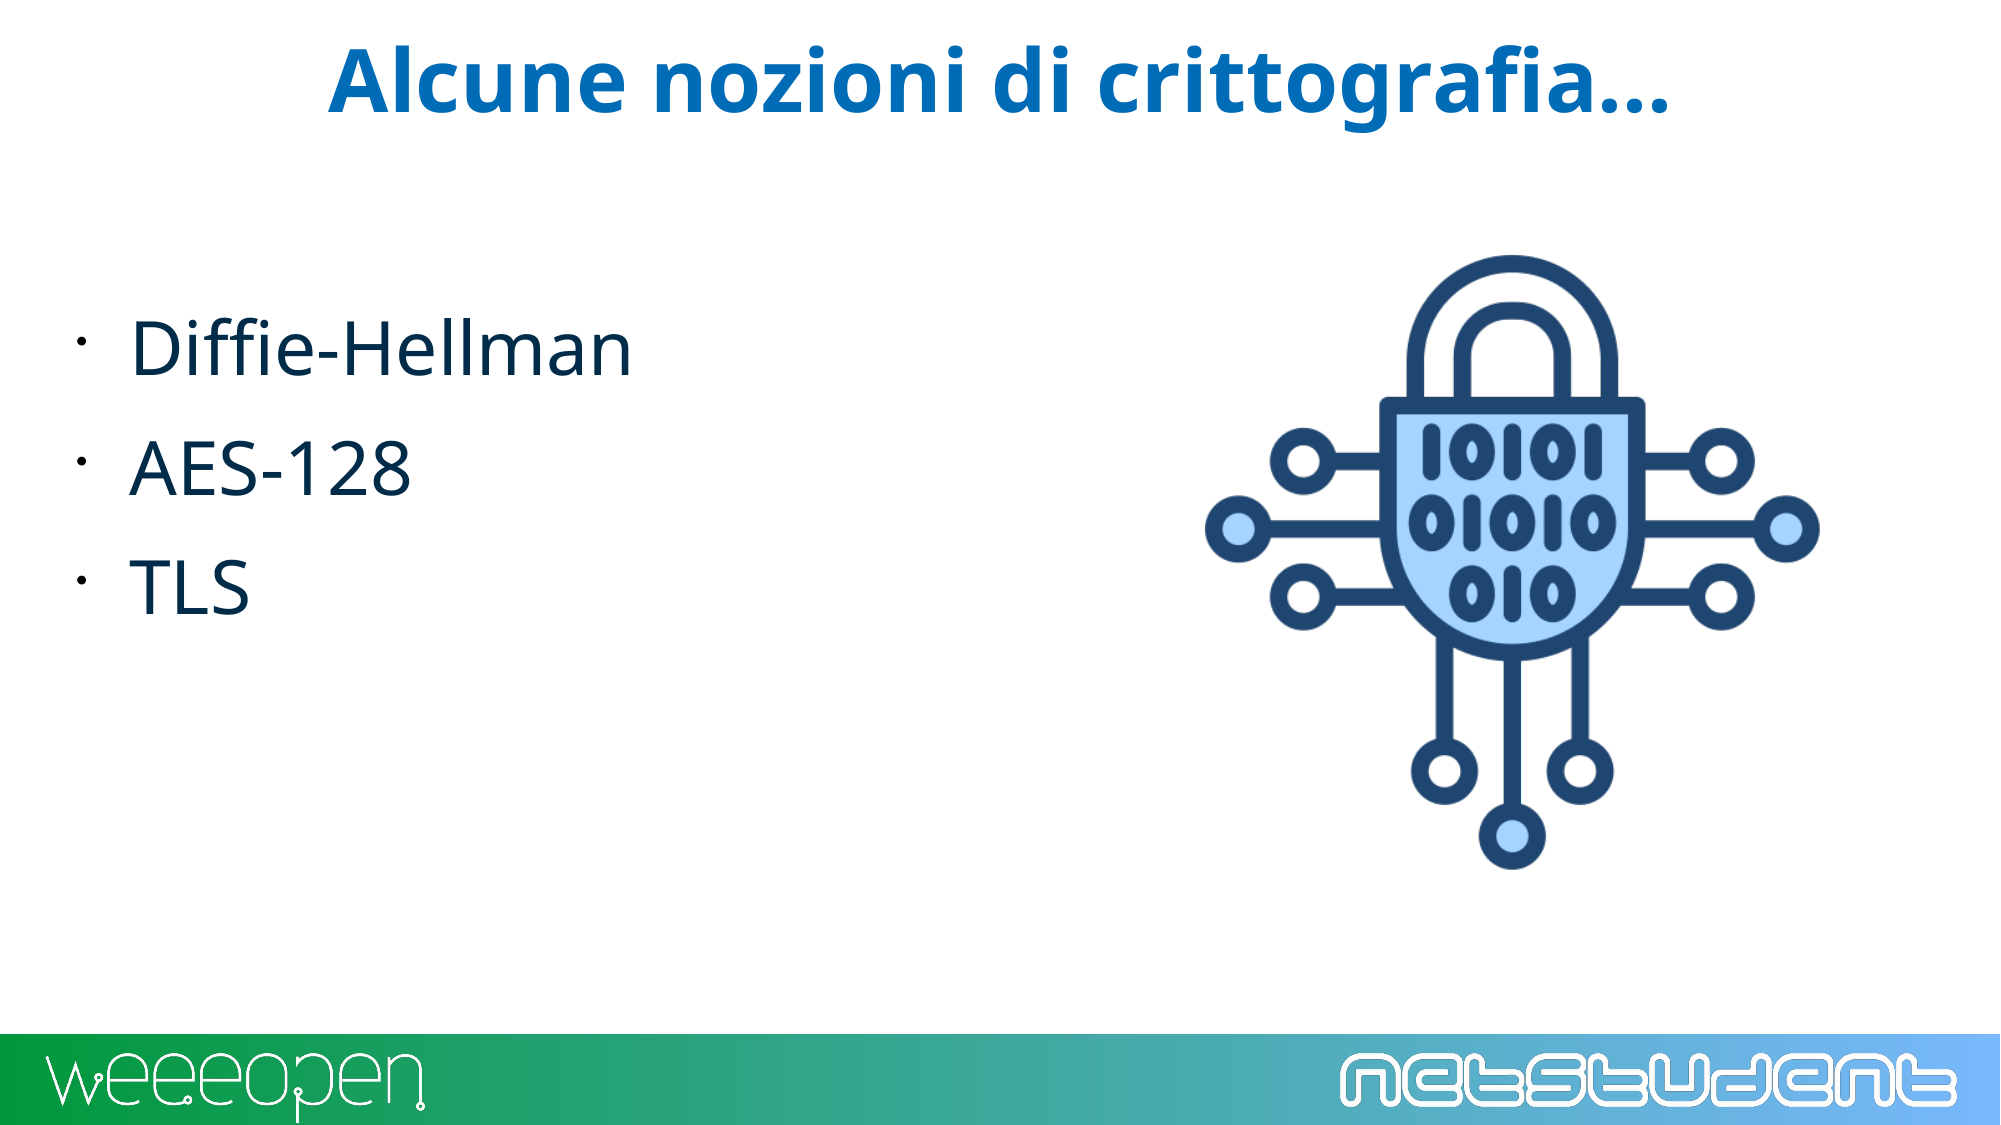

# Alcune nozioni di crittografia...
Diffie-Hellman
AES-128
TLS